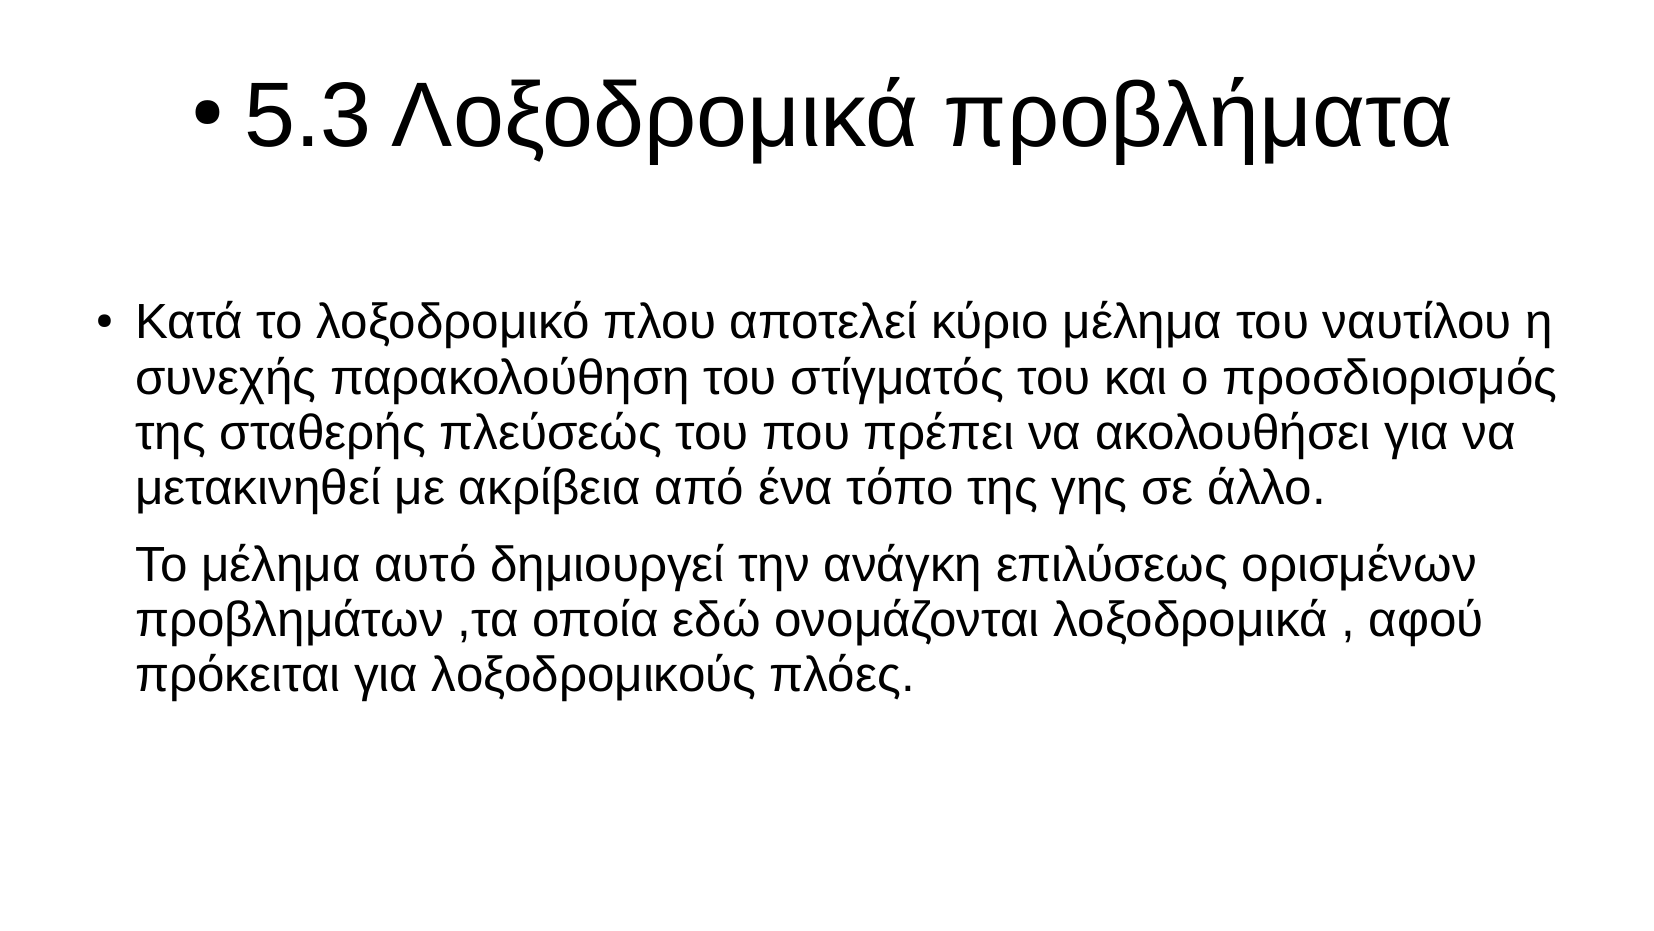

# 5.3 Λοξοδρομικά προβλήματα
Κατά το λοξοδρομικό πλου αποτελεί κύριο μέλημα του ναυτίλου η συνεχής παρακολούθηση του στίγματός του και ο προσδιορισμός της σταθερής πλεύσεώς του που πρέπει να ακολουθήσει για να μετακινηθεί με ακρίβεια από ένα τόπο της γης σε άλλο.
Το μέλημα αυτό δημιουργεί την ανάγκη επιλύσεως ορισμένων προβλημάτων ,τα οποία εδώ ονομάζονται λοξοδρομικά , αφού πρόκειται για λοξοδρομικούς πλόες.